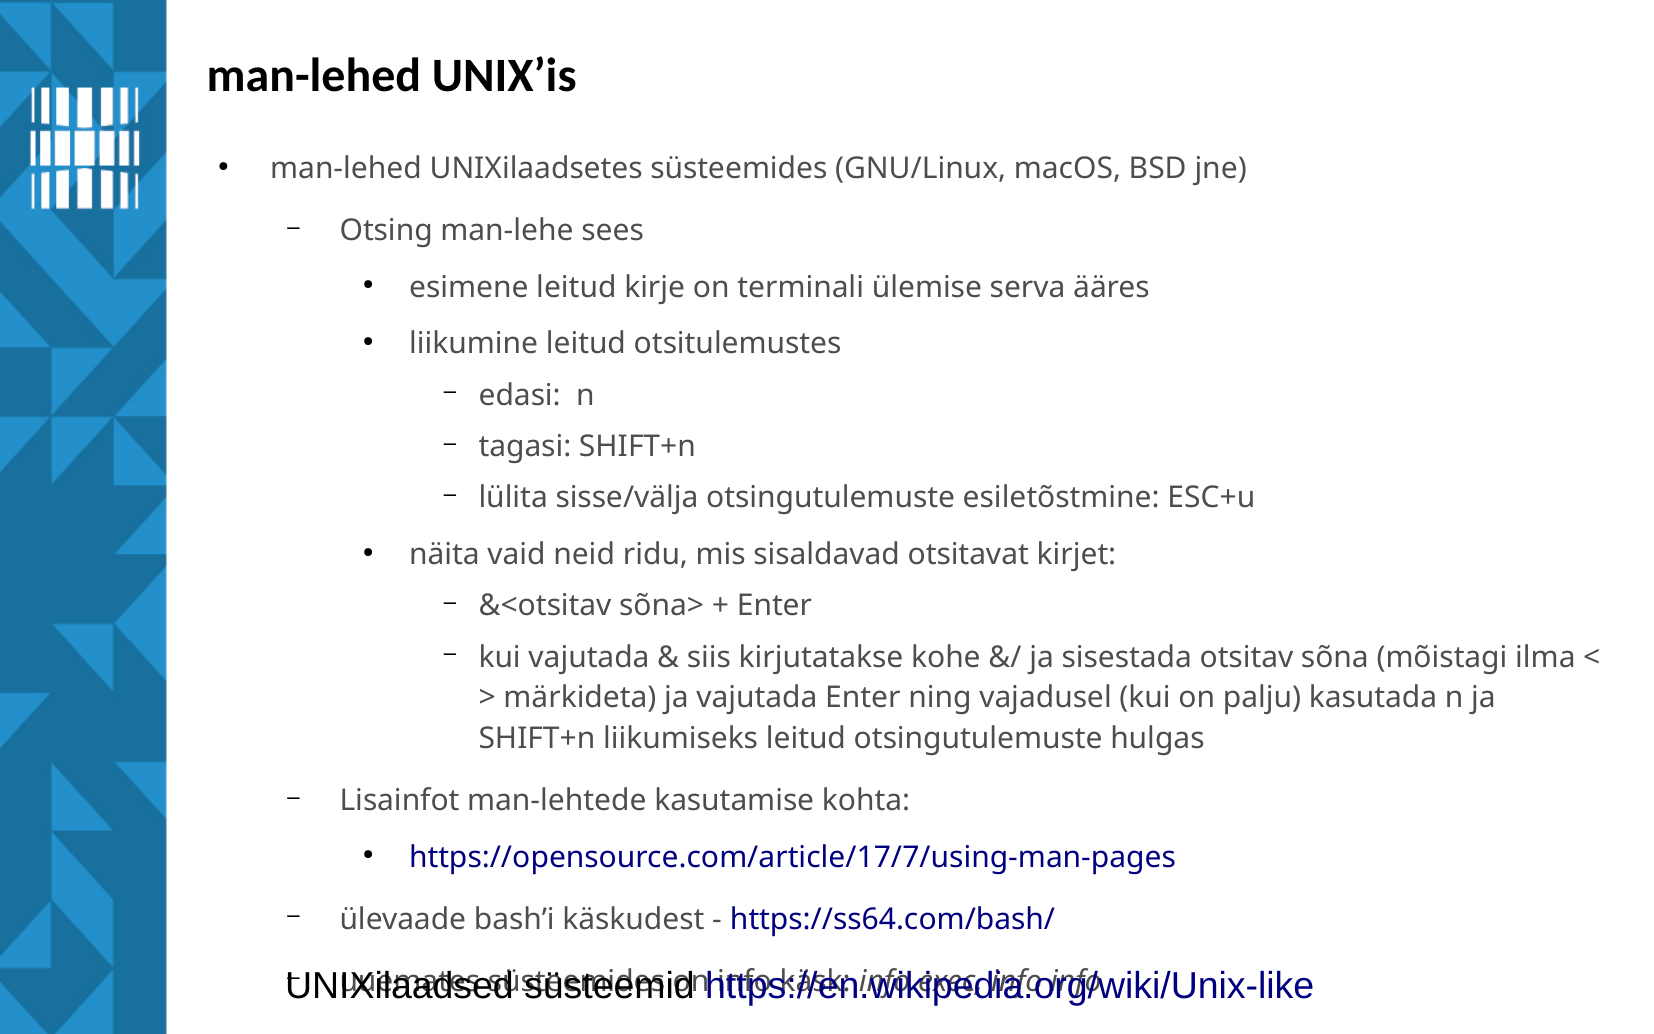

# man-lehed UNIX’is
man-lehed UNIXilaadsetes süsteemides (GNU/Linux, macOS, BSD jne)
Otsing man-lehe sees
esimene leitud kirje on terminali ülemise serva ääres
liikumine leitud otsitulemustes
edasi: n
tagasi: SHIFT+n
lülita sisse/välja otsingutulemuste esiletõstmine: ESC+u
näita vaid neid ridu, mis sisaldavad otsitavat kirjet:
&<otsitav sõna> + Enter
kui vajutada & siis kirjutatakse kohe &/ ja sisestada otsitav sõna (mõistagi ilma < > märkideta) ja vajutada Enter ning vajadusel (kui on palju) kasutada n ja SHIFT+n liikumiseks leitud otsingutulemuste hulgas
Lisainfot man-lehtede kasutamise kohta:
https://opensource.com/article/17/7/using-man-pages
ülevaade bash’i käskudest - https://ss64.com/bash/
uuemates süsteemides on info käsk: info exec, info info
UNIXilaadsed süsteemid https://en.wikipedia.org/wiki/Unix-like